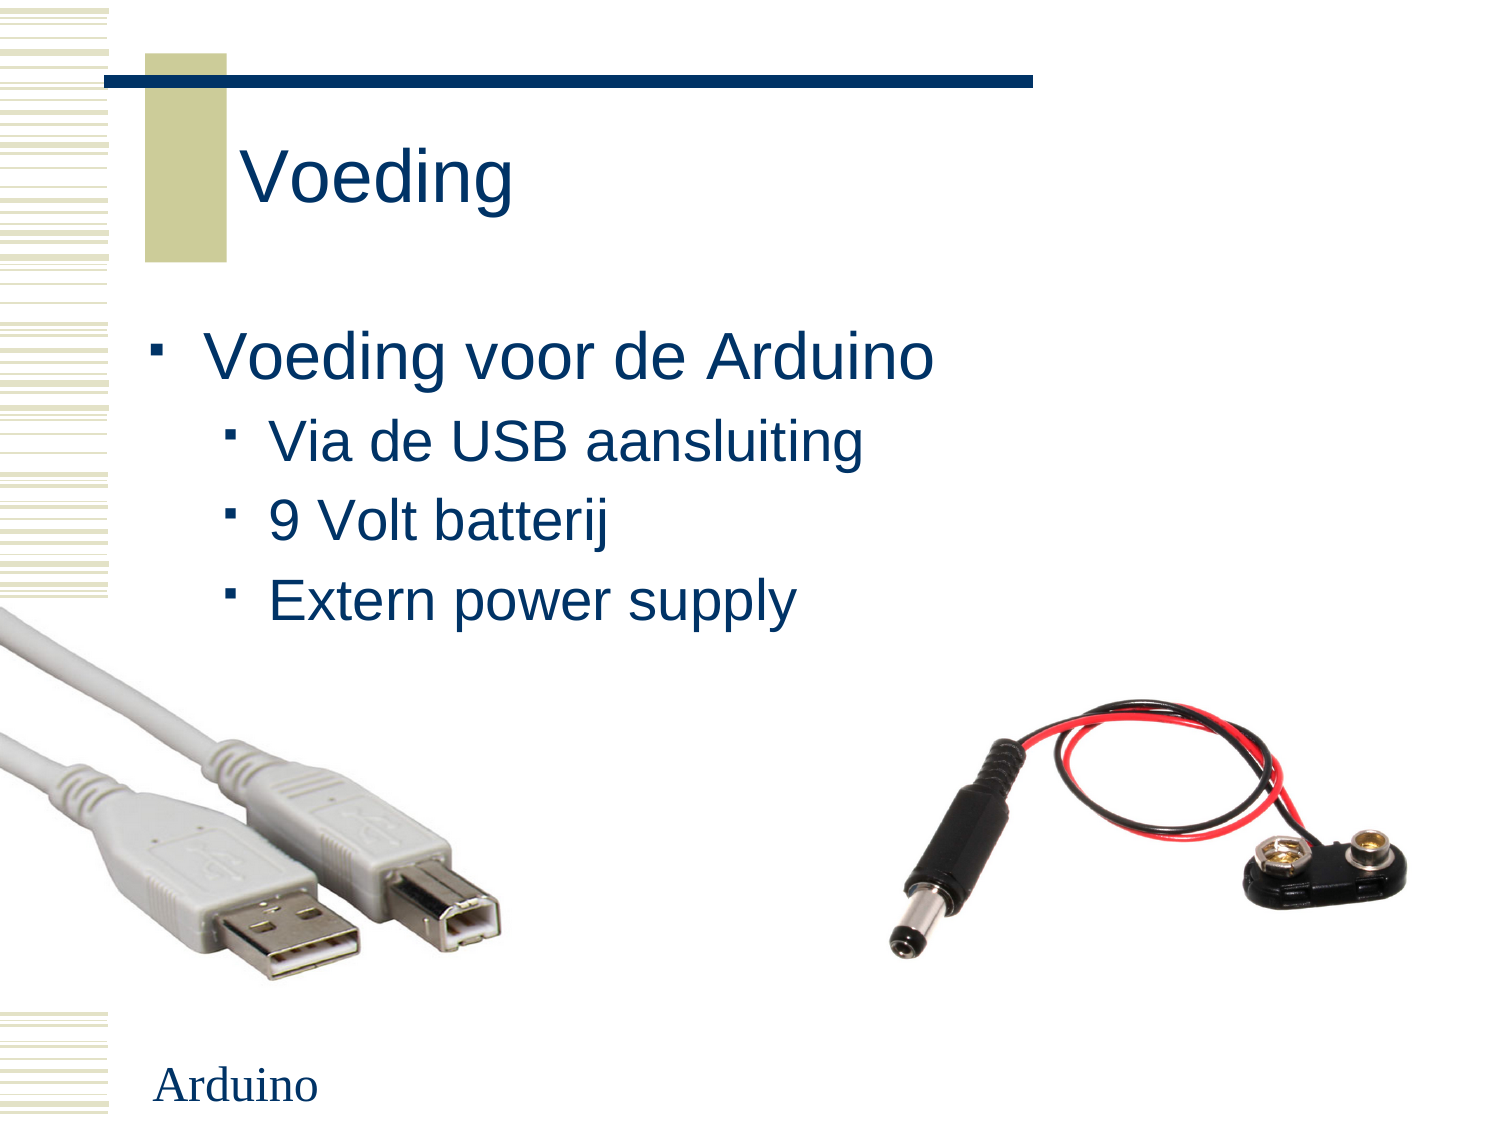

# Voeding
Voeding voor de Arduino
Via de USB aansluiting
9 Volt batterij
Extern power supply
Arduino